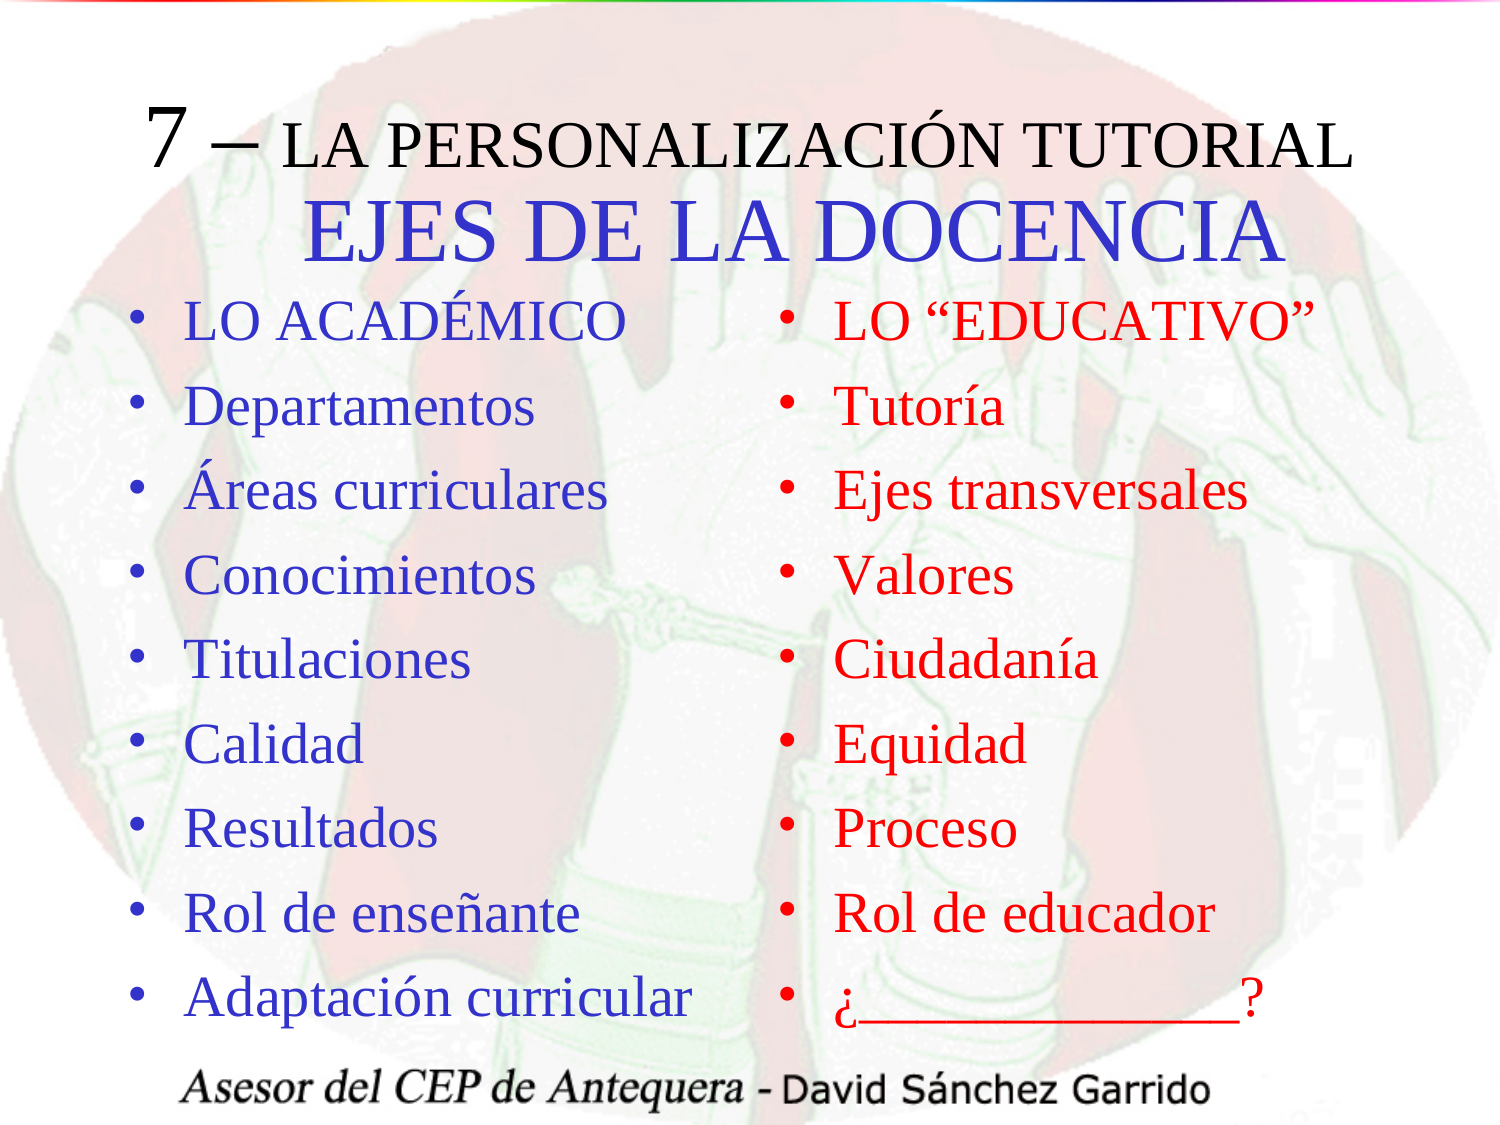

# 7 – LA PERSONALIZACIÓN TUTORIAL
EJES DE LA DOCENCIA
LO ACADÉMICO
Departamentos
Áreas curriculares
Conocimientos
Titulaciones
Calidad
Resultados
Rol de enseñante
Adaptación curricular
LO “EDUCATIVO”
Tutoría
Ejes transversales
Valores
Ciudadanía
Equidad
Proceso
Rol de educador
¿_____________?